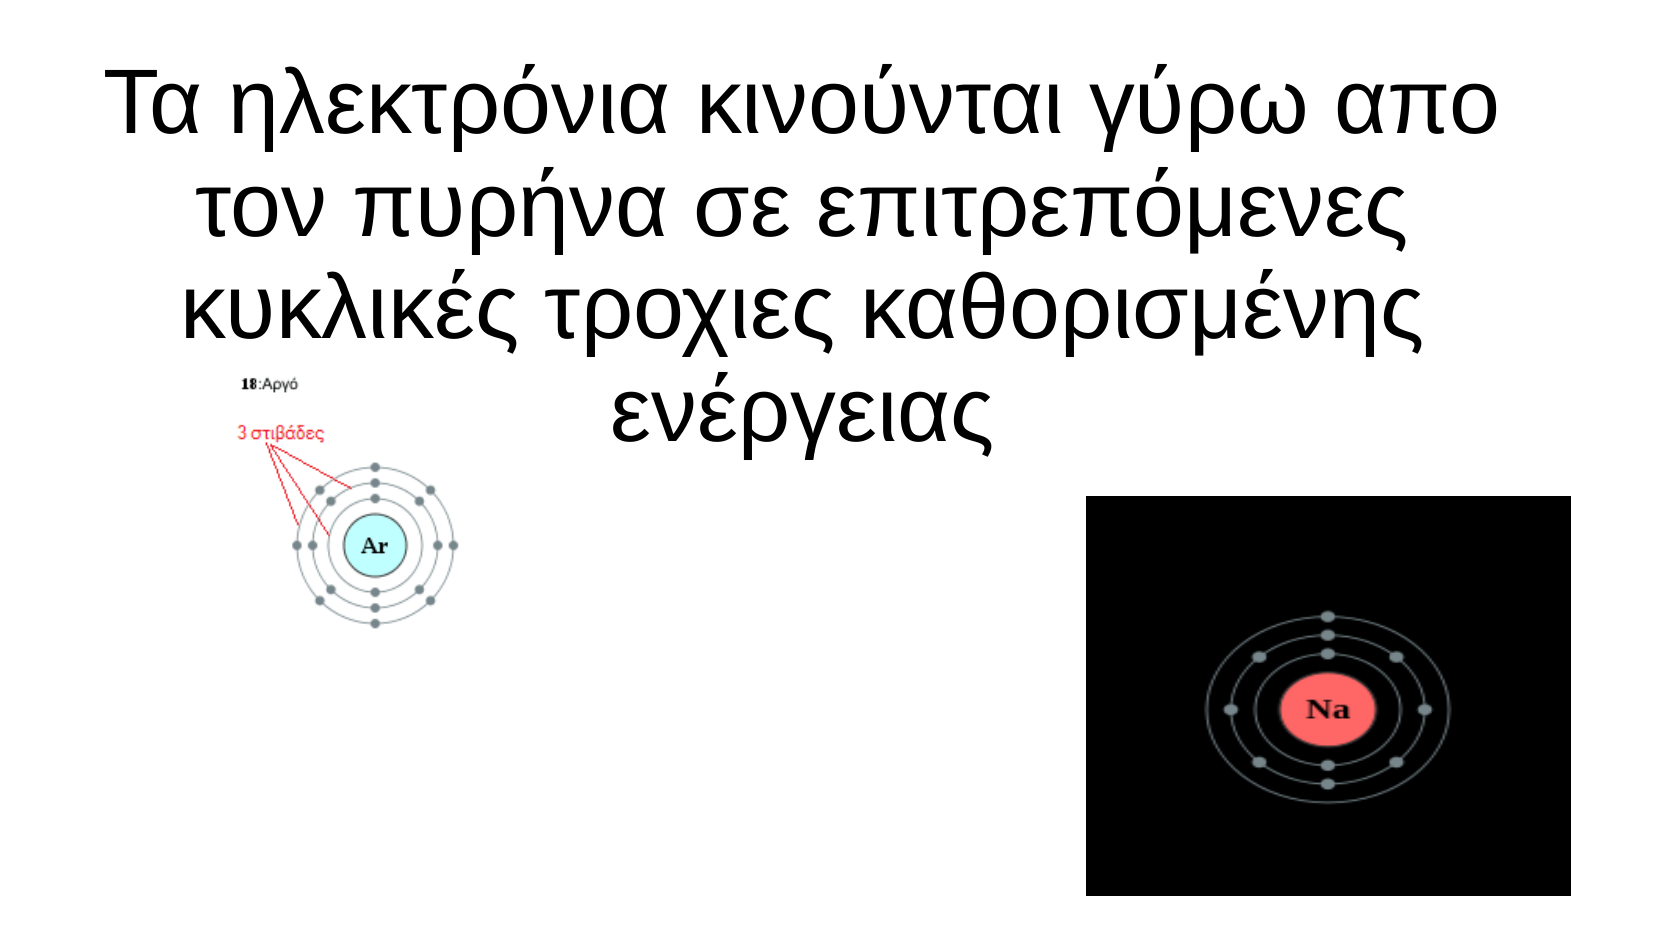

# Τα ηλεκτρόνια κινούνται γύρω απο τον πυρήνα σε επιτρεπόμενες κυκλικές τροχιες καθορισμένης ενέργειας